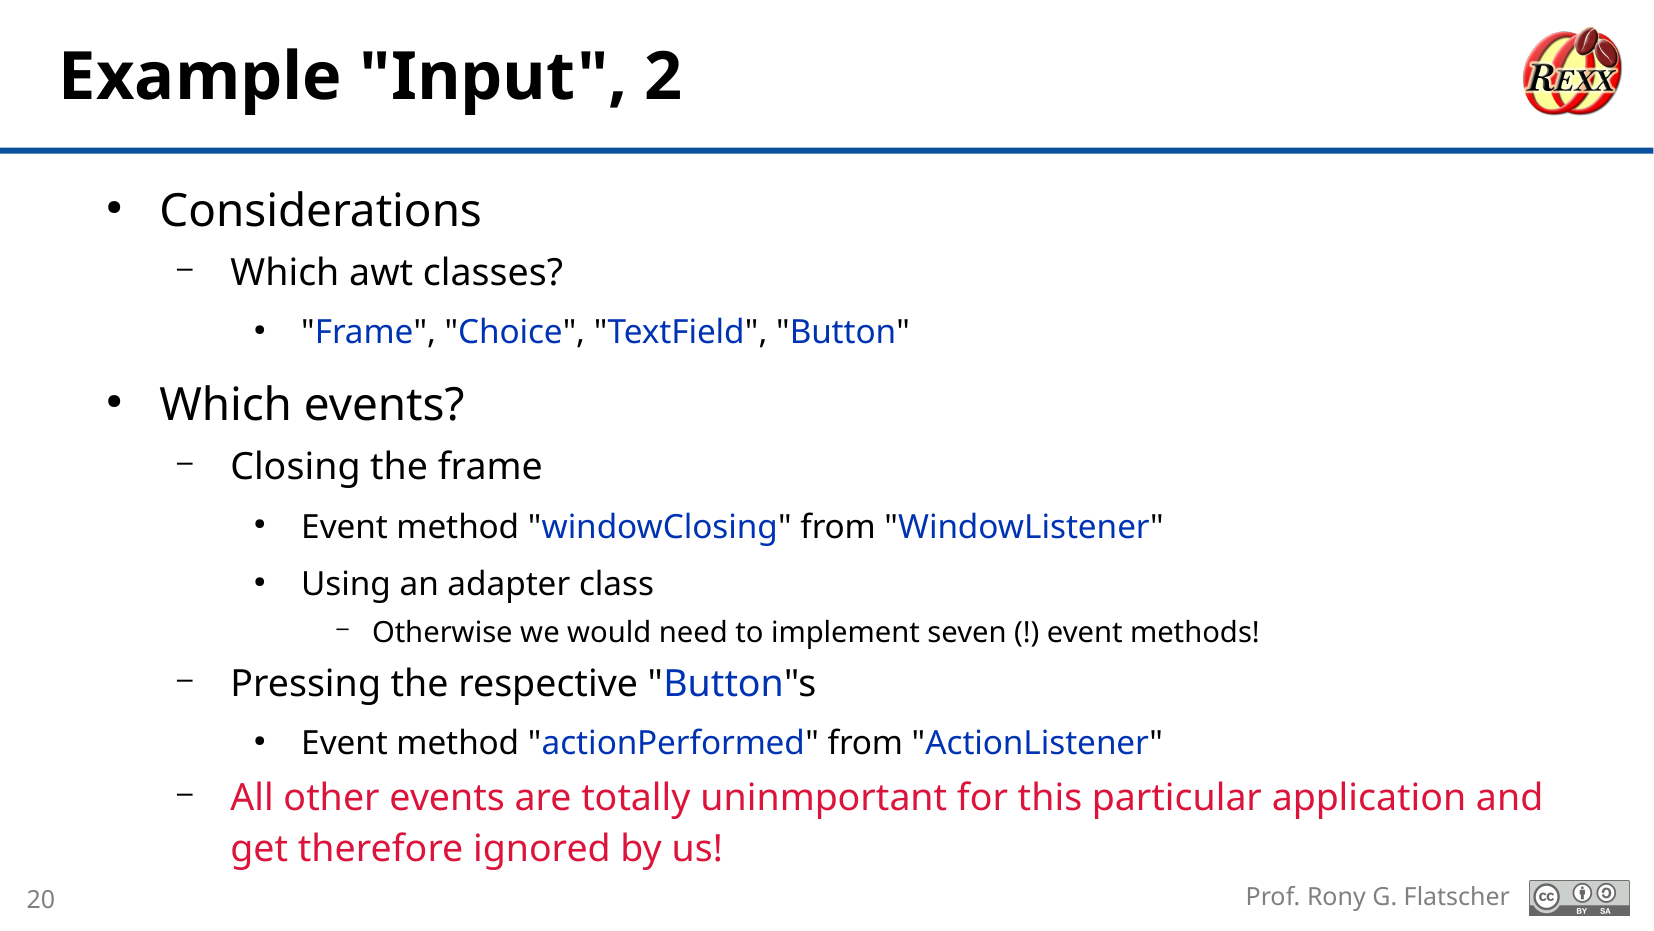

# Example "Input", 2
Considerations
Which awt classes?
"Frame", "Choice", "TextField", "Button"
Which events?
Closing the frame
Event method "windowClosing" from "WindowListener"
Using an adapter class
Otherwise we would need to implement seven (!) event methods!
Pressing the respective "Button"s
Event method "actionPerformed" from "ActionListener"
All other events are totally uninmportant for this particular application and get therefore ignored by us!